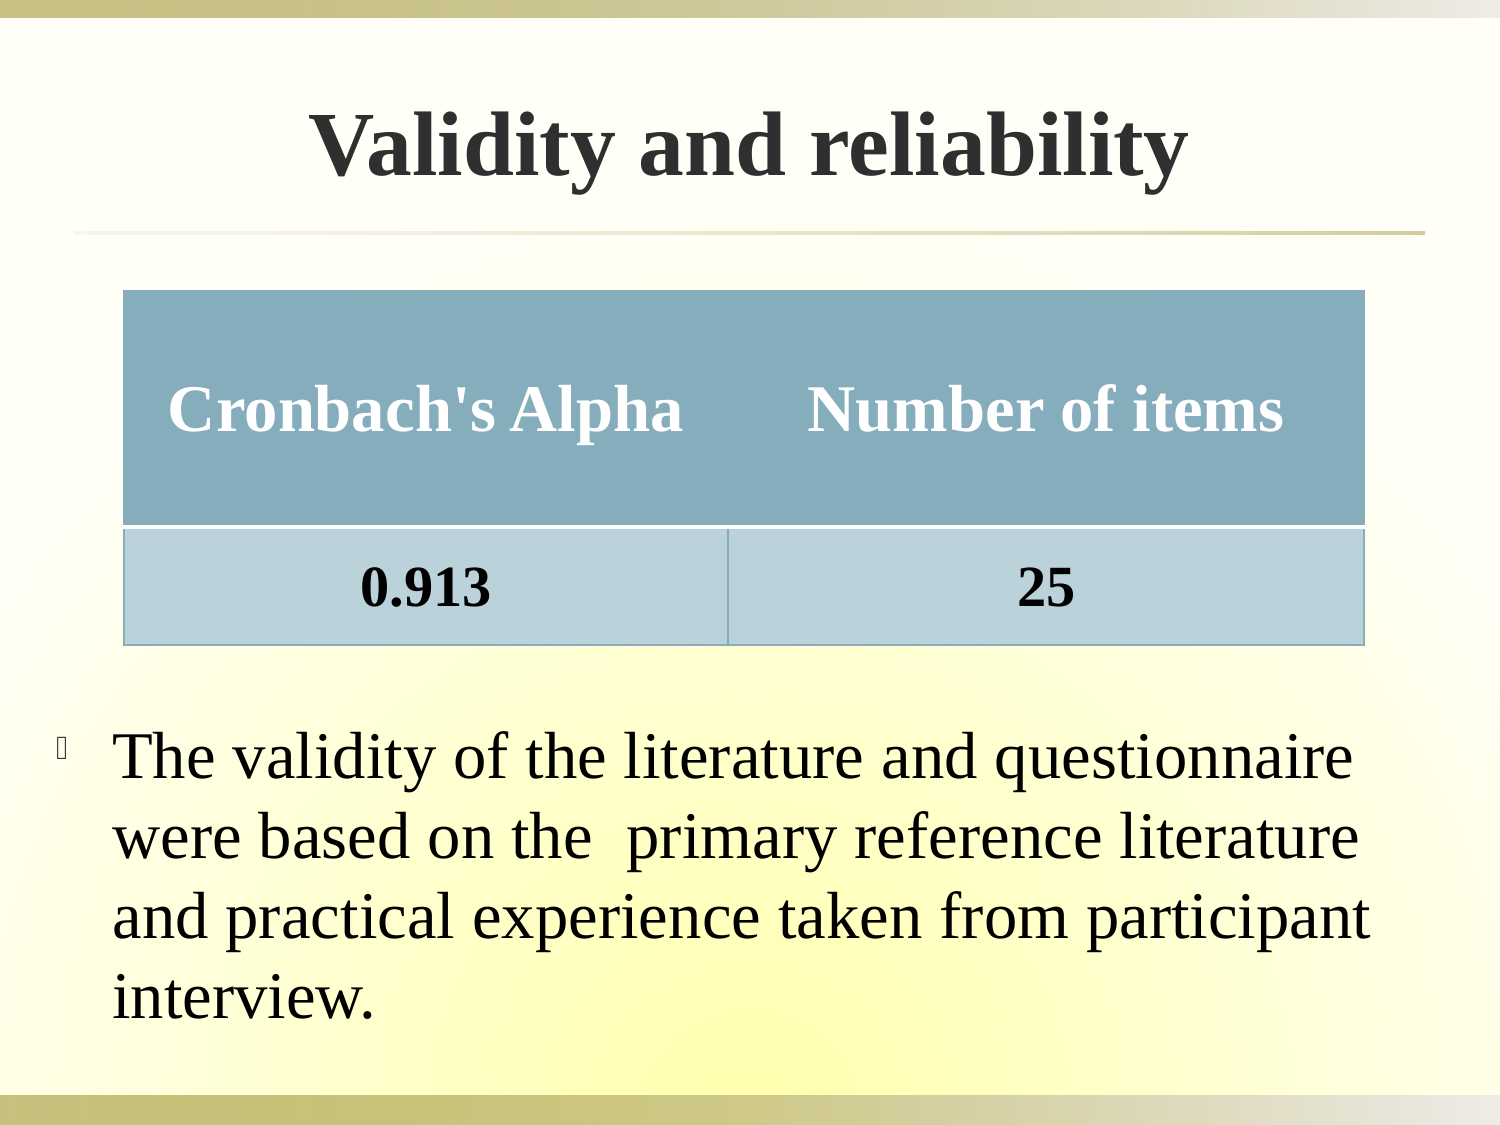

# Validity and reliability
| Cronbach's Alpha | Number of items |
| --- | --- |
| 0.913 | 25 |
The validity of the literature and questionnaire were based on the primary reference literature and practical experience taken from participant interview.